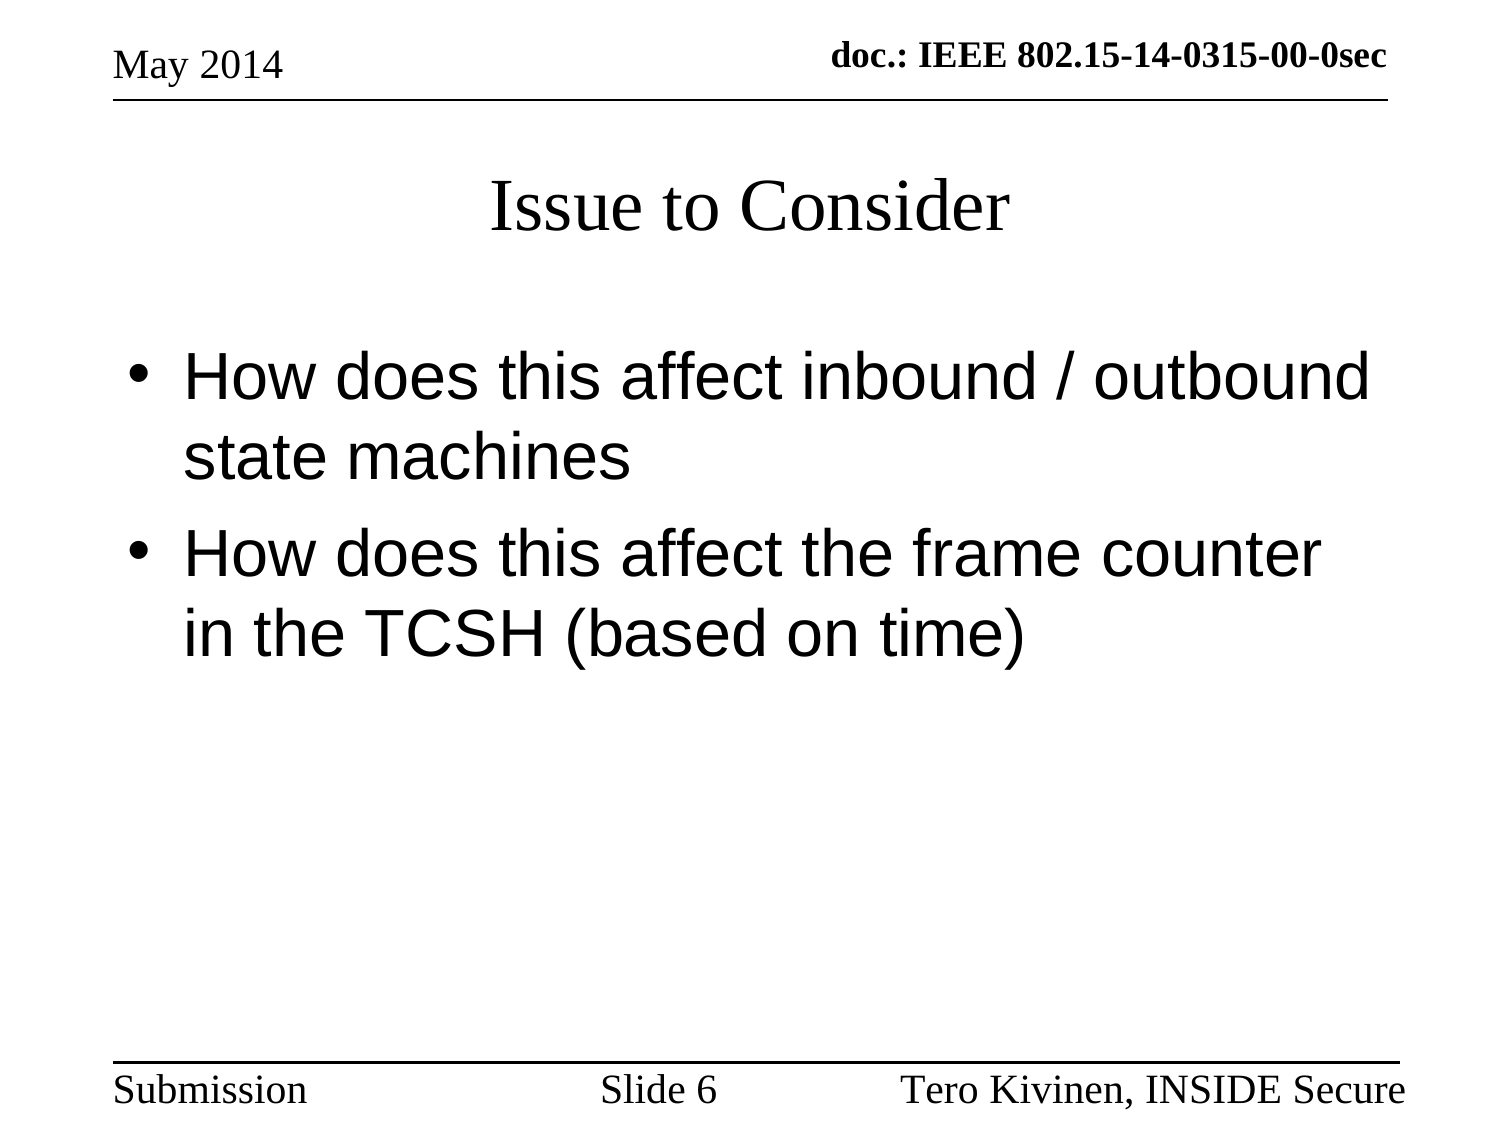

May 2014
# Issue to Consider
How does this affect inbound / outbound state machines
How does this affect the frame counter in the TCSH (based on time)
6
Tero Kivinen, INSIDE Secure